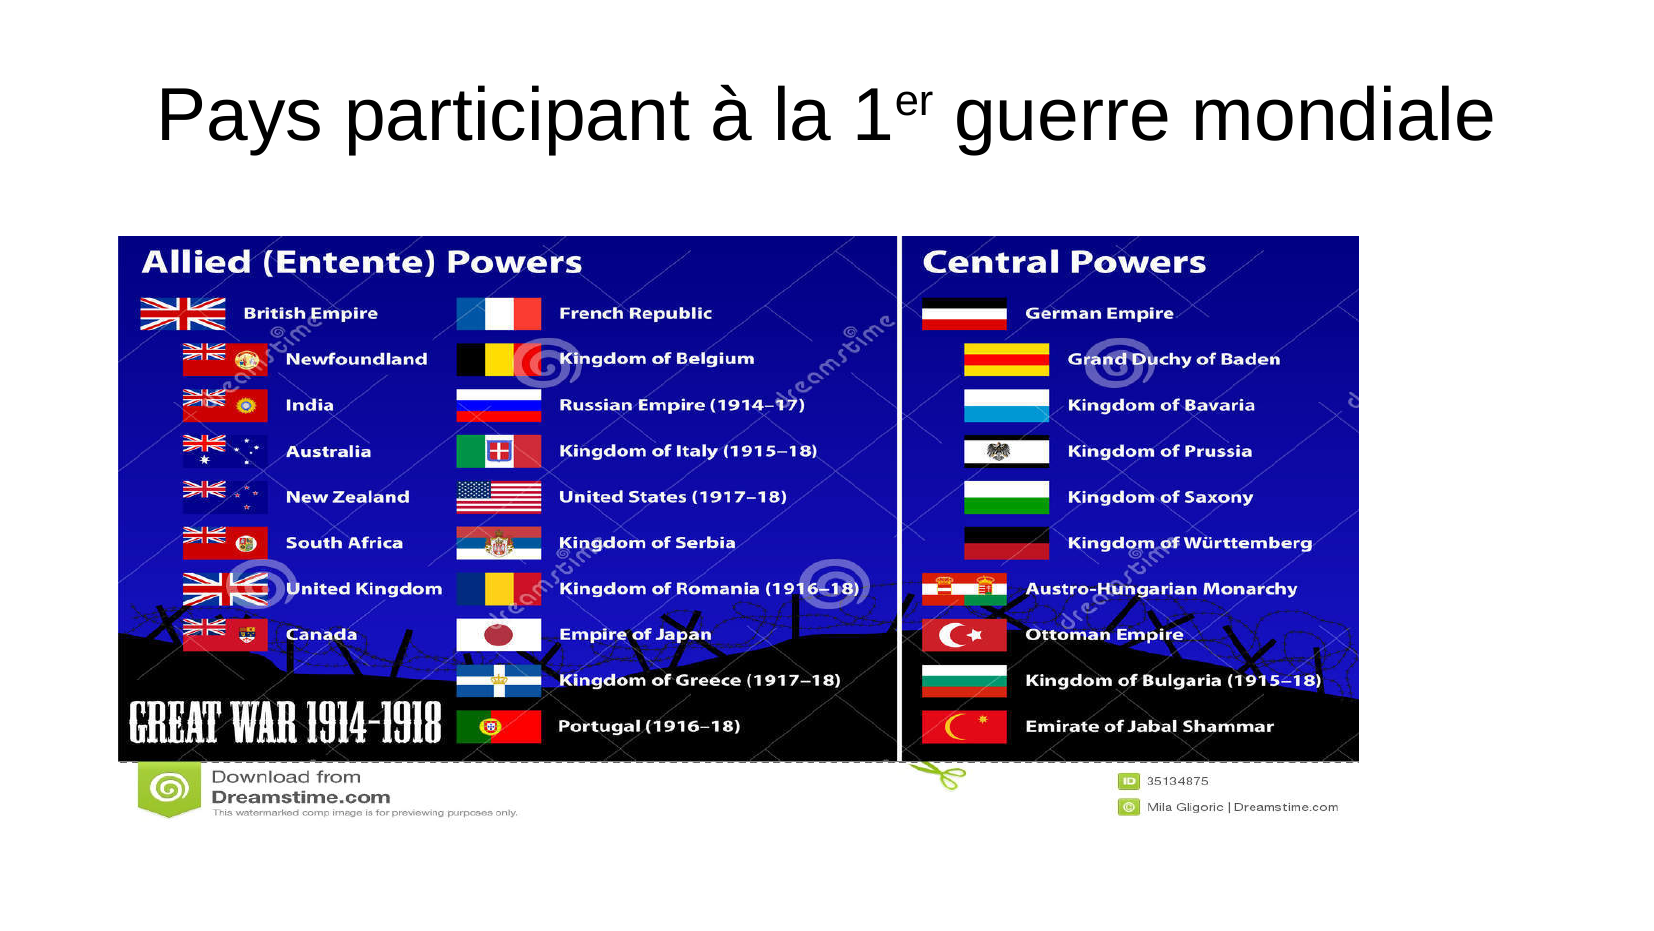

# Pays participant à la 1er guerre mondiale